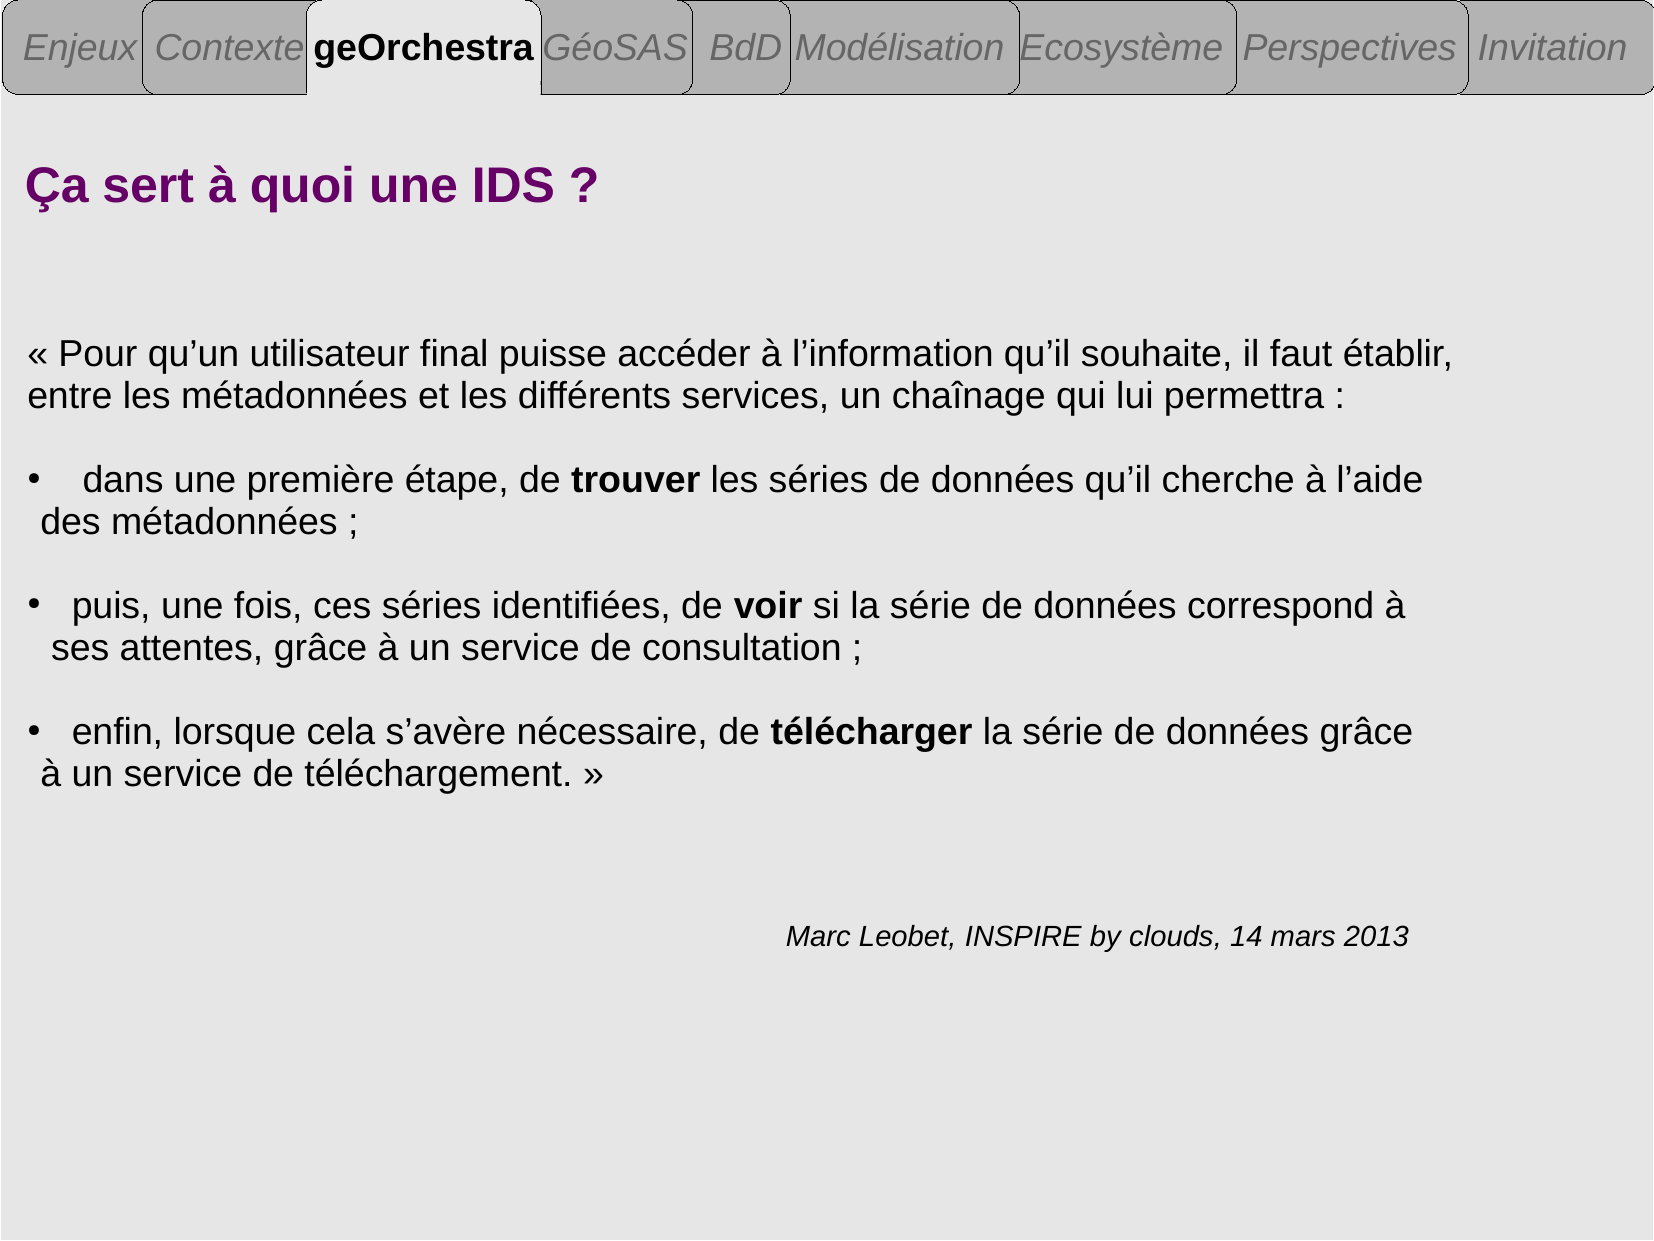

Enjeux
Contexte
geOrchestra
 GéoSAS
 BdD
 Modélisation
 Ecosystème
 Perspectives
Invitation
# Ça sert à quoi une IDS ?
« Pour qu’un utilisateur final puisse accéder à l’information qu’il souhaite, il faut établir,
entre les métadonnées et les différents services, un chaînage qui lui permettra :
 dans une première étape, de trouver les séries de données qu’il cherche à l’aide
des métadonnées ;
 puis, une fois, ces séries identifiées, de voir si la série de données correspond à
 ses attentes, grâce à un service de consultation ;
 enfin, lorsque cela s’avère nécessaire, de télécharger la série de données grâce
à un service de téléchargement. »
 Marc Leobet, INSPIRE by clouds, 14 mars 2013